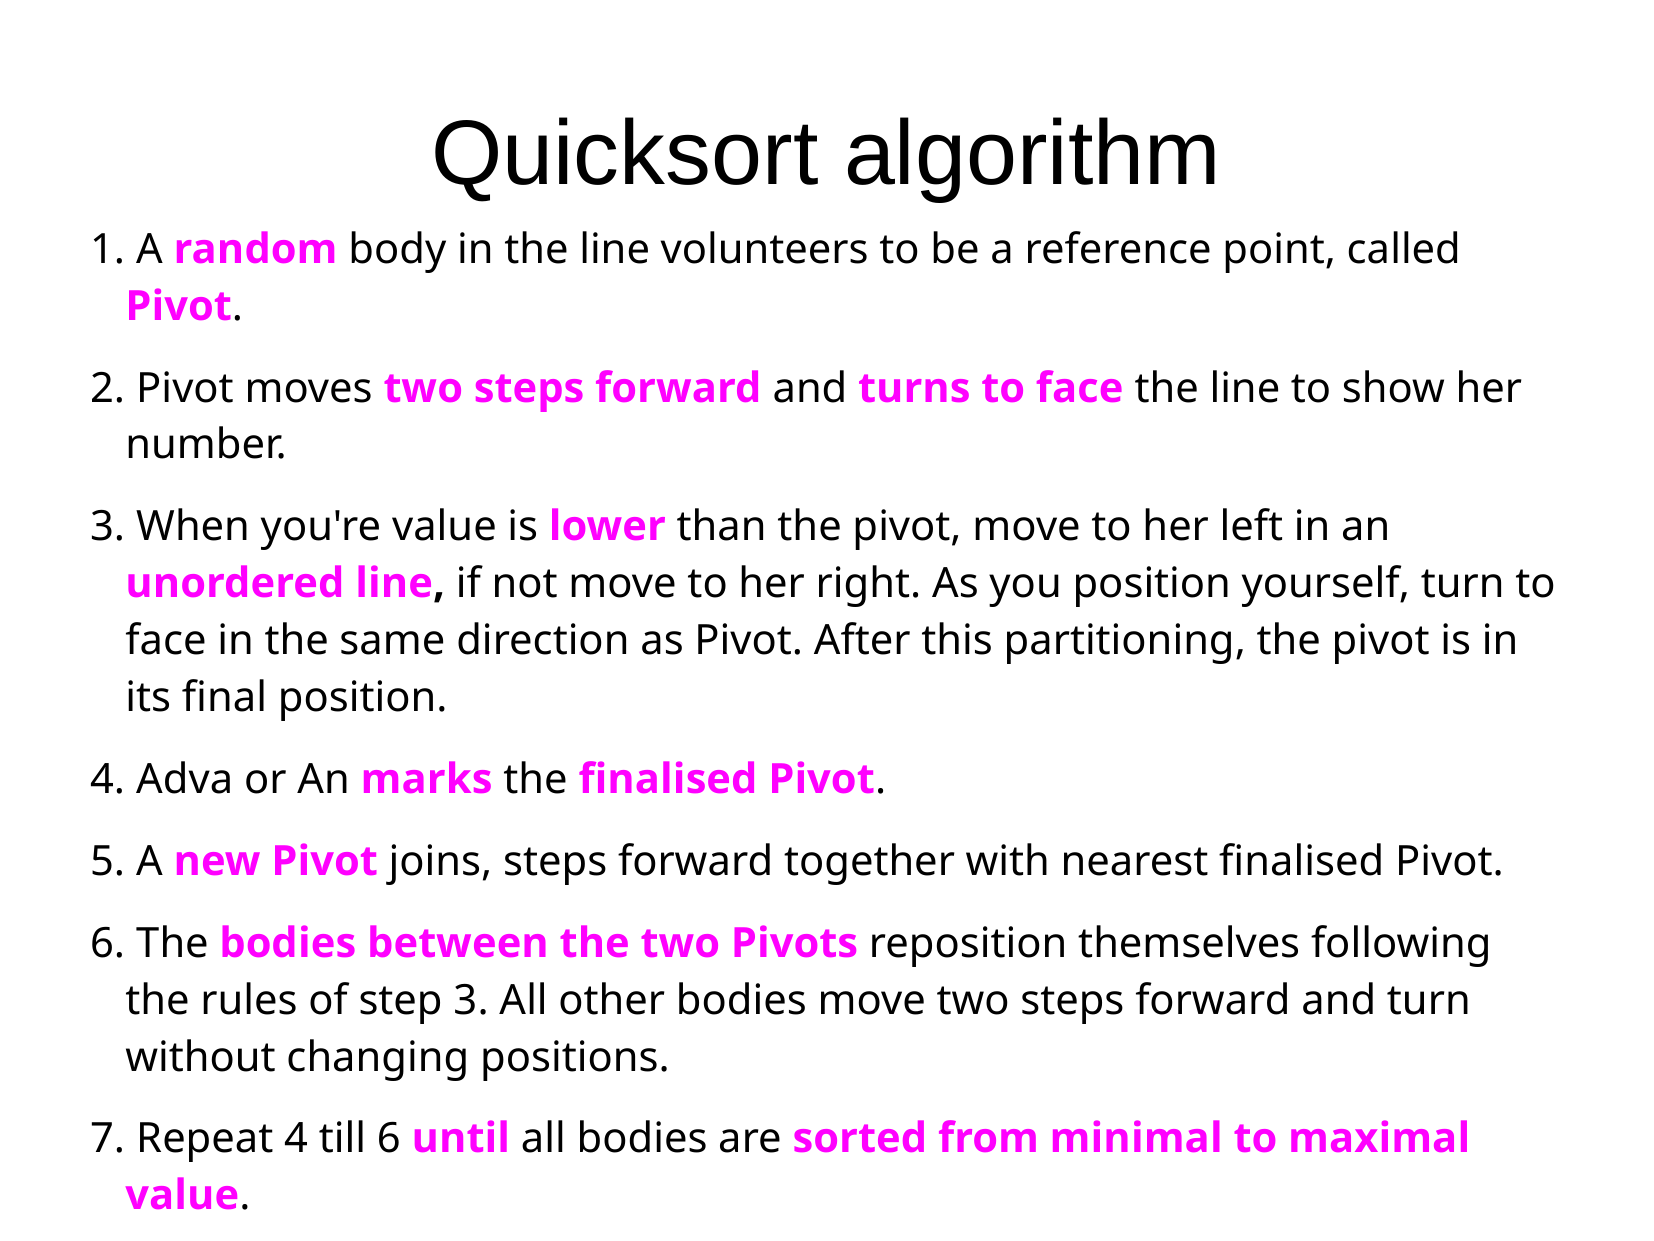

# Quicksort algorithm
 A random body in the line volunteers to be a reference point, called Pivot.
 Pivot moves two steps forward and turns to face the line to show her number.
 When you're value is lower than the pivot, move to her left in an unordered line, if not move to her right. As you position yourself, turn to face in the same direction as Pivot. After this partitioning, the pivot is in its final position.
 Adva or An marks the finalised Pivot.
 A new Pivot joins, steps forward together with nearest finalised Pivot.
 The bodies between the two Pivots reposition themselves following the rules of step 3. All other bodies move two steps forward and turn without changing positions.
 Repeat 4 till 6 until all bodies are sorted from minimal to maximal value.